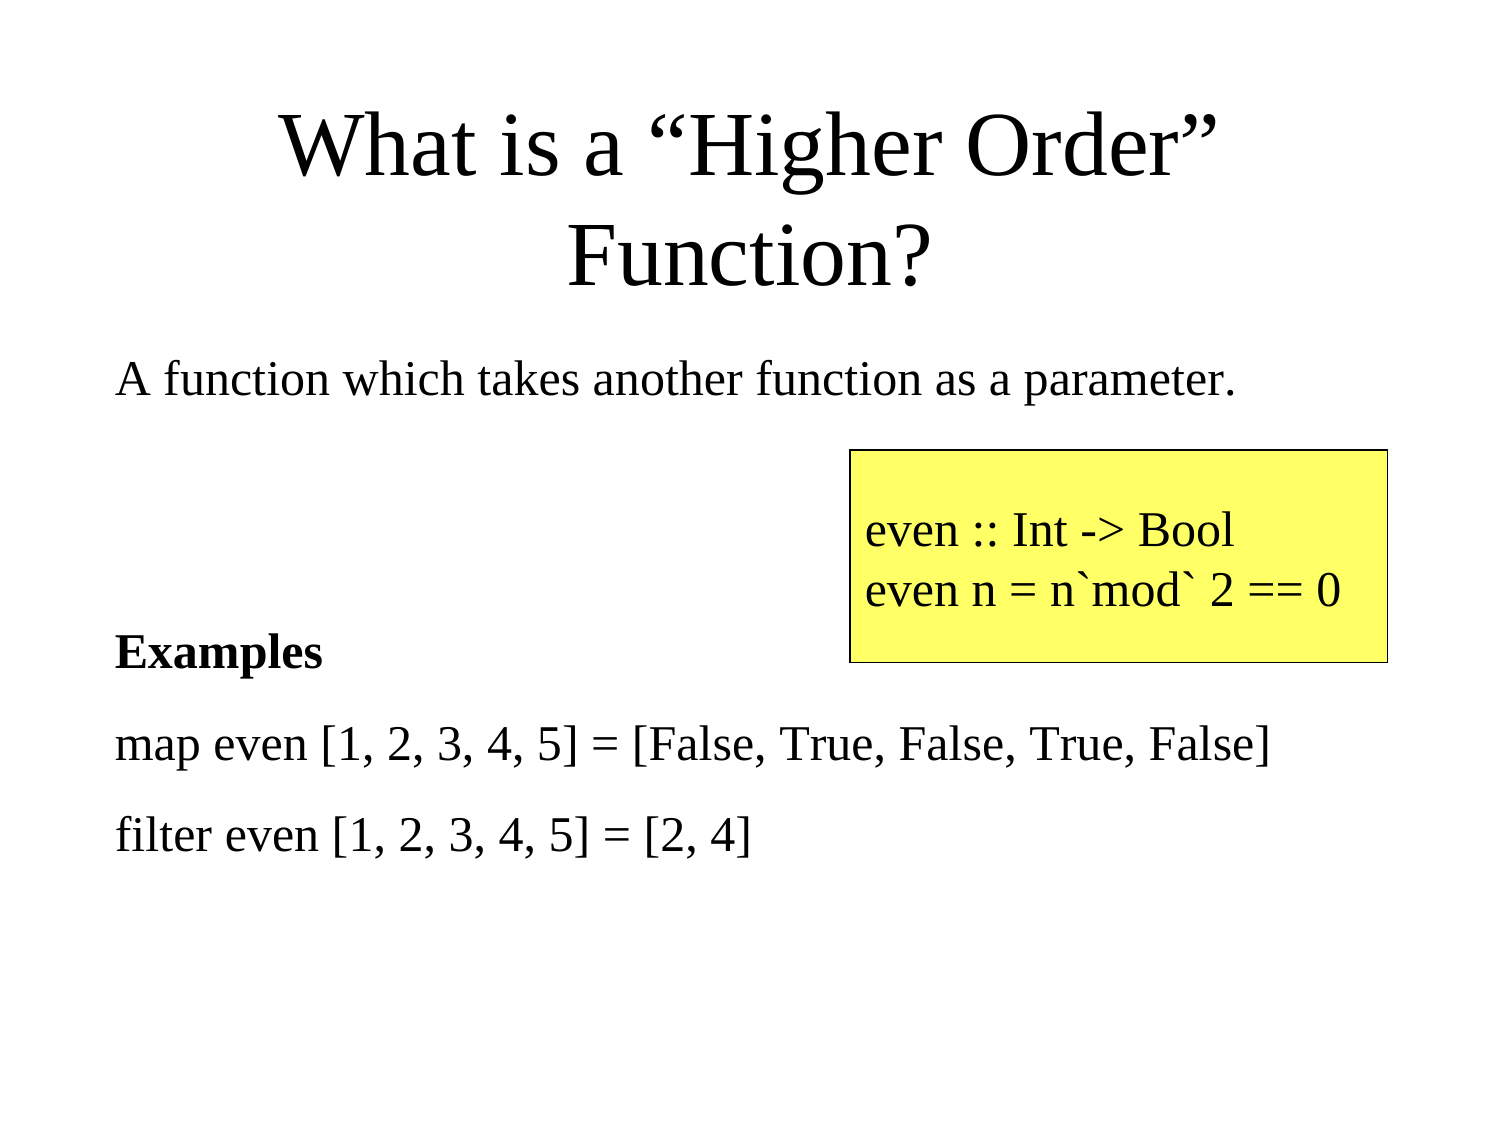

# What is a “Higher Order” Function?
A function which takes another function as a parameter.
Examples
map even [1, 2, 3, 4, 5] = [False, True, False, True, False]
filter even [1, 2, 3, 4, 5] = [2, 4]
even :: Int -> Bool
even n = n`mod` 2 == 0